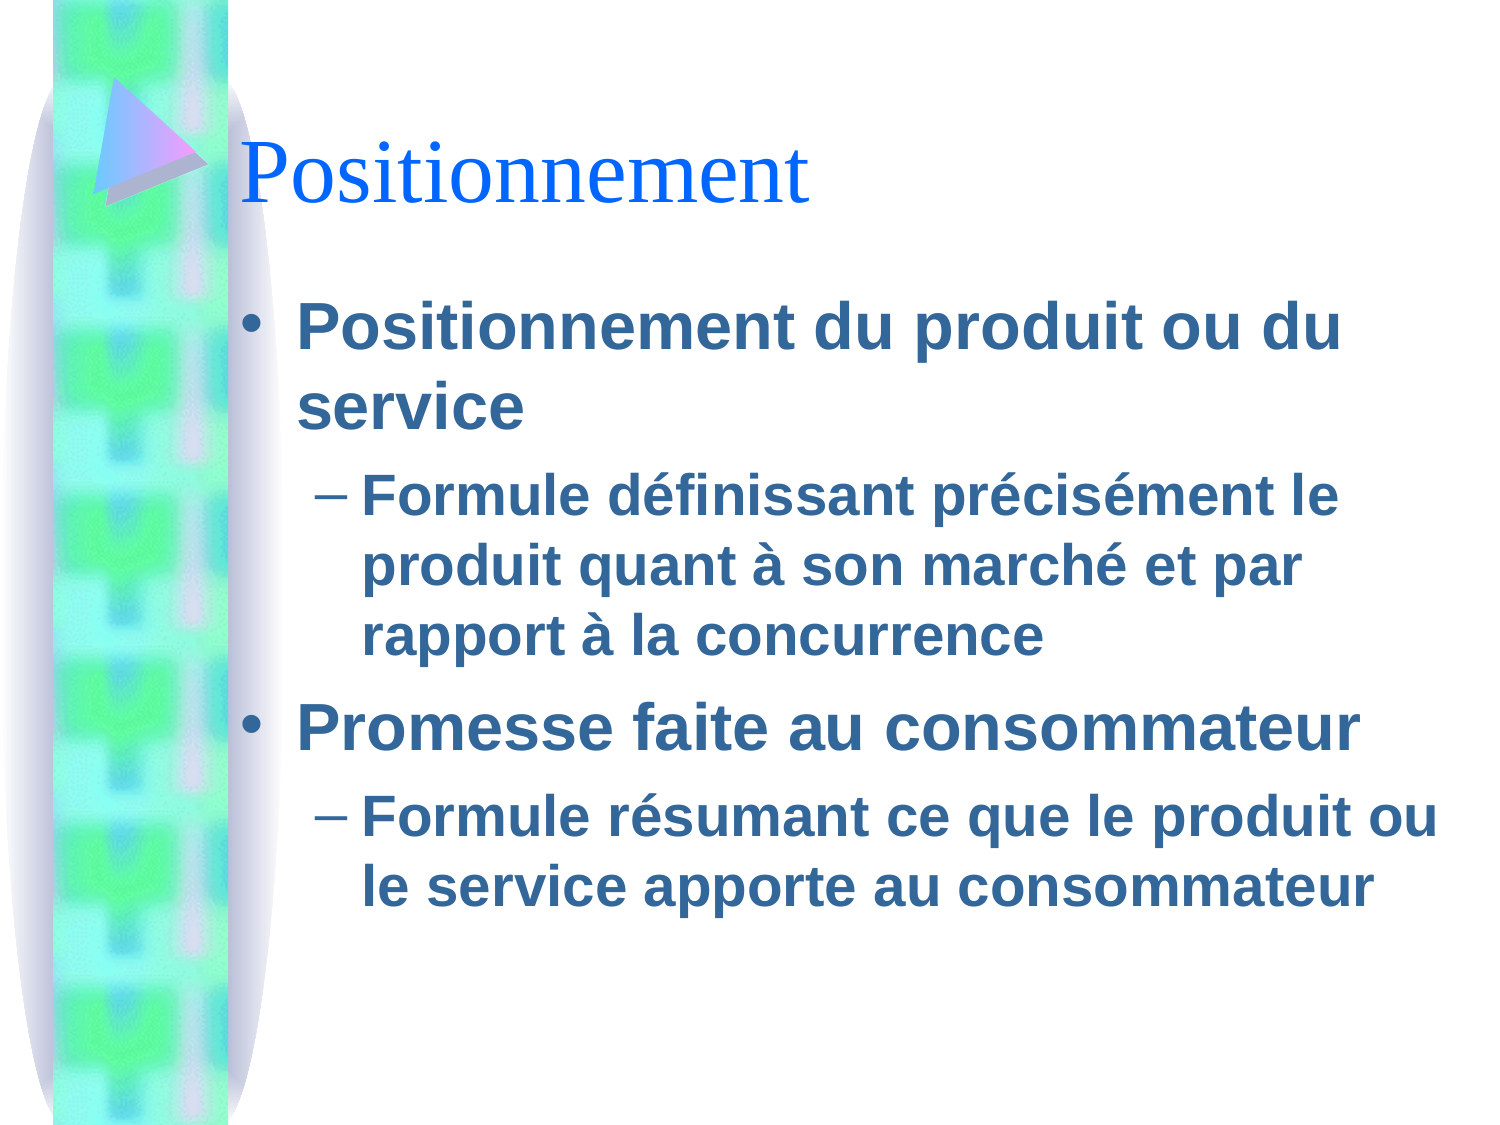

# Positionnement
Positionnement du produit ou du service
Formule définissant précisément le produit quant à son marché et par rapport à la concurrence
Promesse faite au consommateur
Formule résumant ce que le produit ou le service apporte au consommateur